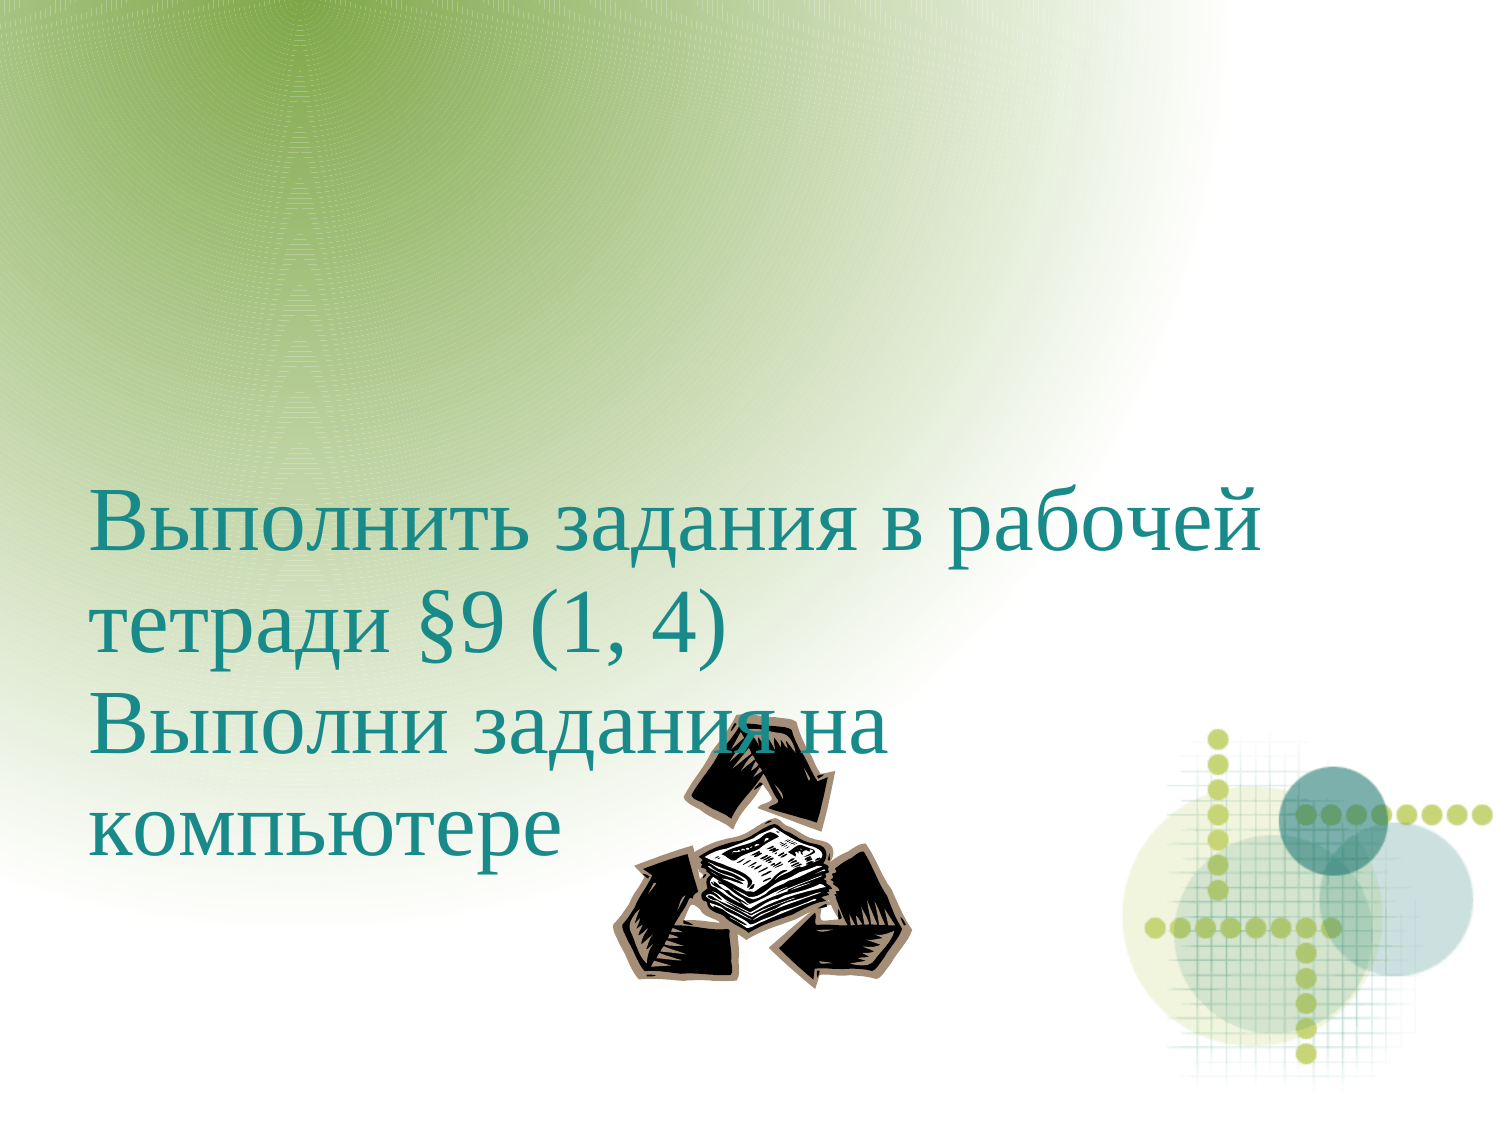

#
Выполнить задания в рабочей тетради §9 (1, 4)
Выполни задания на компьютере